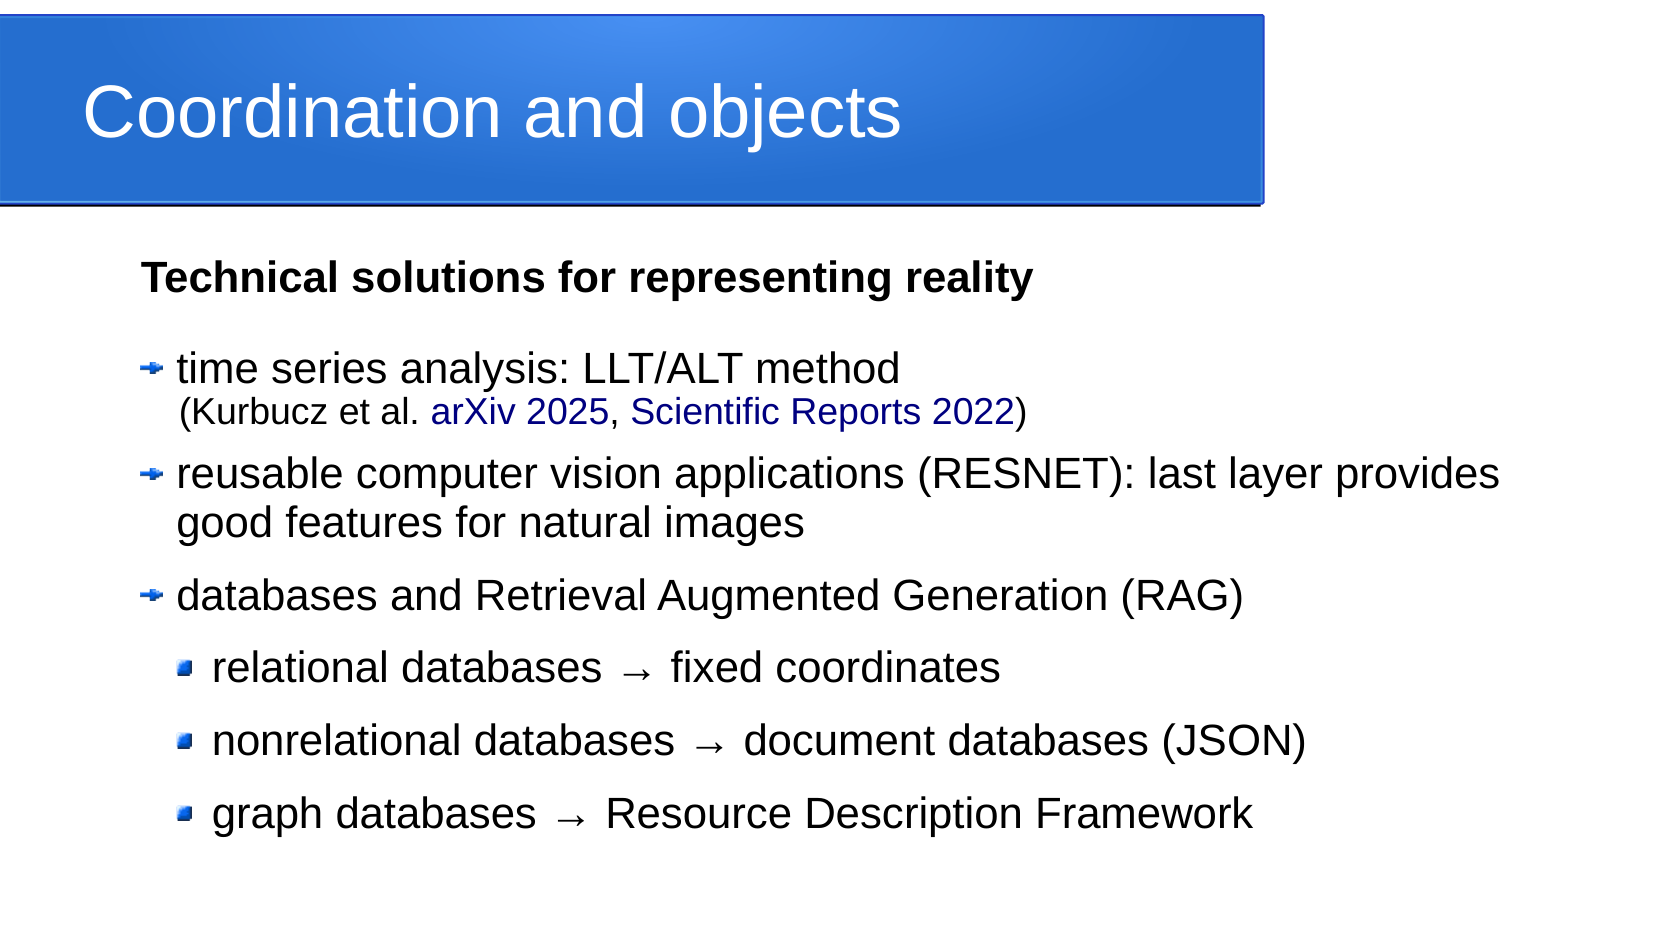

# Coordination and objects
Technical solutions for representing reality
time series analysis: LLT/ALT method
reusable computer vision applications (RESNET): last layer provides good features for natural images
databases and Retrieval Augmented Generation (RAG)
relational databases → fixed coordinates
nonrelational databases → document databases (JSON)
graph databases → Resource Description Framework
(Kurbucz et al. arXiv 2025, Scientific Reports 2022)